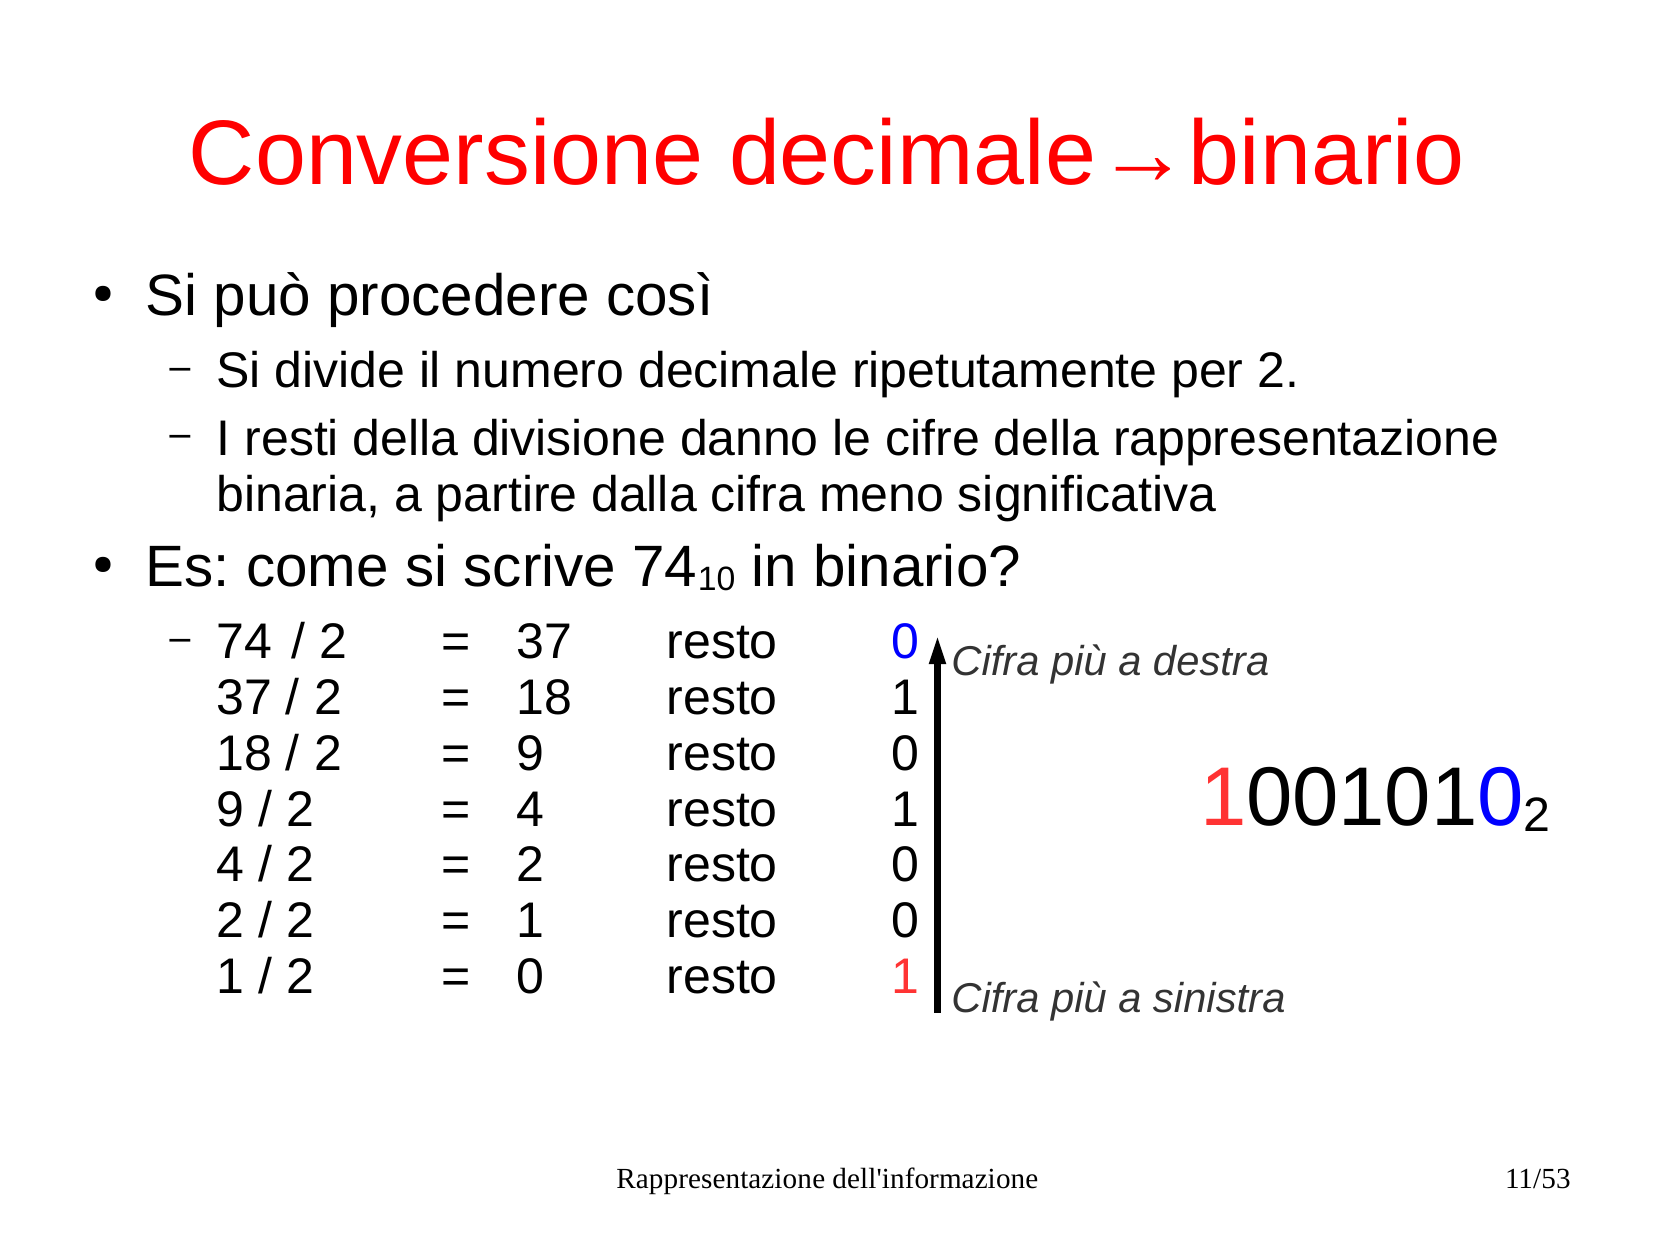

# Conversione decimale→binario
Si può procedere così
Si divide il numero decimale ripetutamente per 2.
I resti della divisione danno le cifre della rappresentazione binaria, a partire dalla cifra meno significativa
Es: come si scrive 7410 in binario?
74	/ 2 		=	37		resto		0
37 / 2		= 	18		resto 		1
18 / 2		= 	9		resto 		0
9 / 2		=	4		resto		1
4 / 2		= 	2		resto		0
2 / 2		= 	1		resto		0
1 / 2		=	0		resto		1
Cifra più a destra
10010102
Cifra più a sinistra
Rappresentazione dell'informazione
11